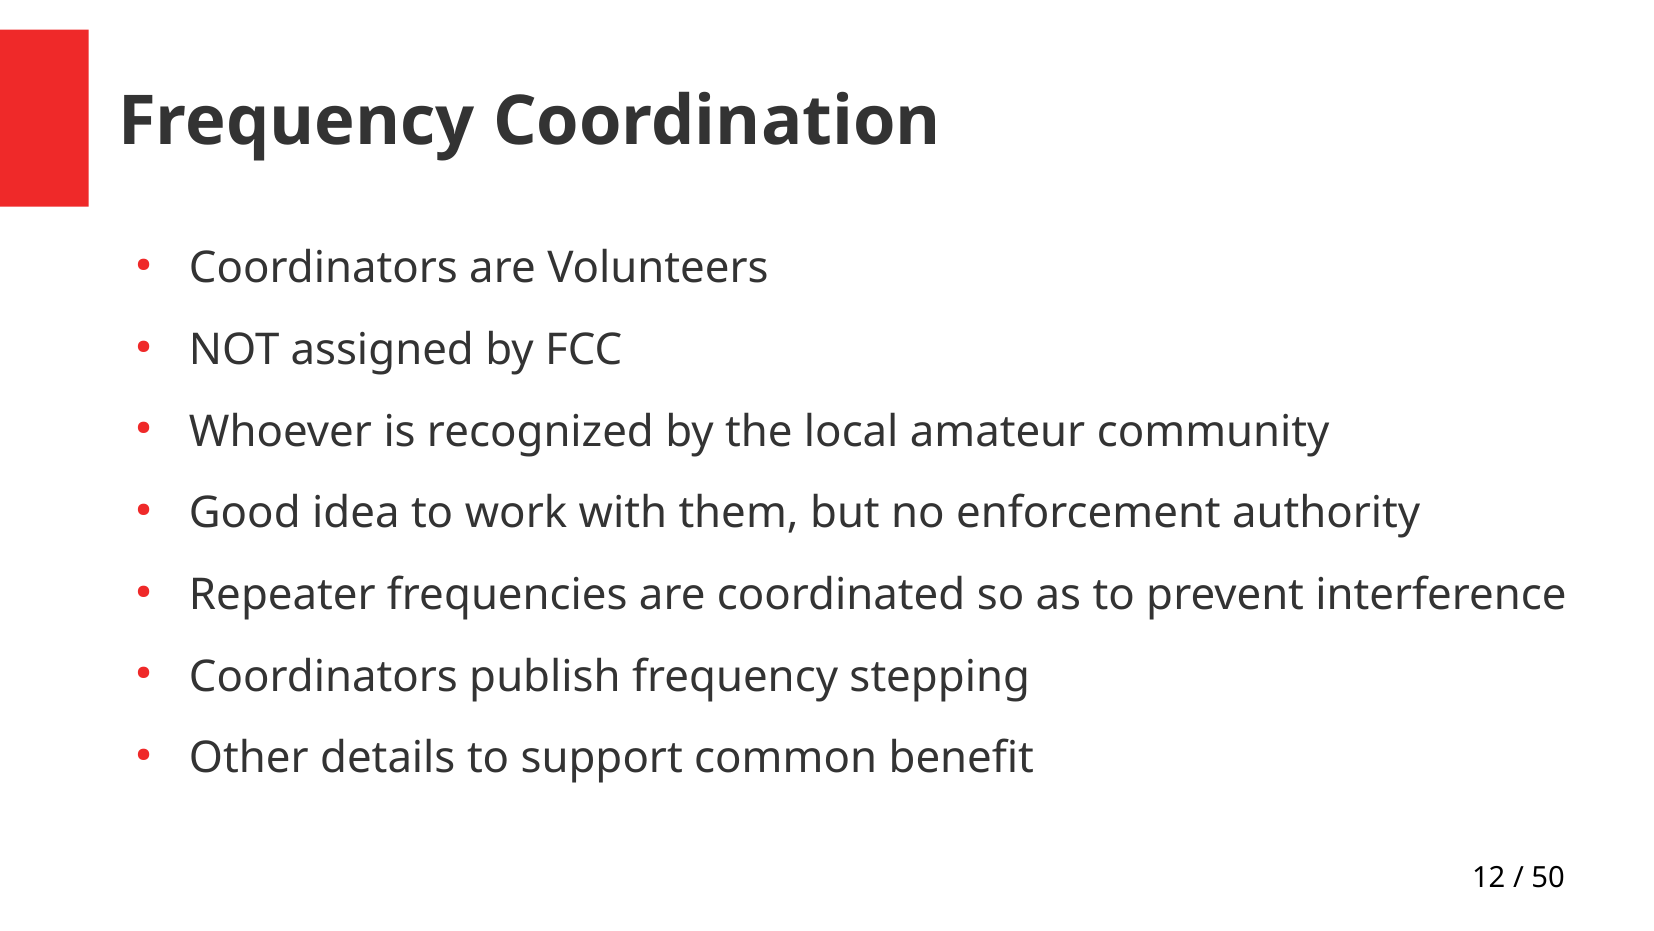

# Frequency Coordination
Coordinators are Volunteers
NOT assigned by FCC
Whoever is recognized by the local amateur community
Good idea to work with them, but no enforcement authority
Repeater frequencies are coordinated so as to prevent interference
Coordinators publish frequency stepping
Other details to support common benefit
12